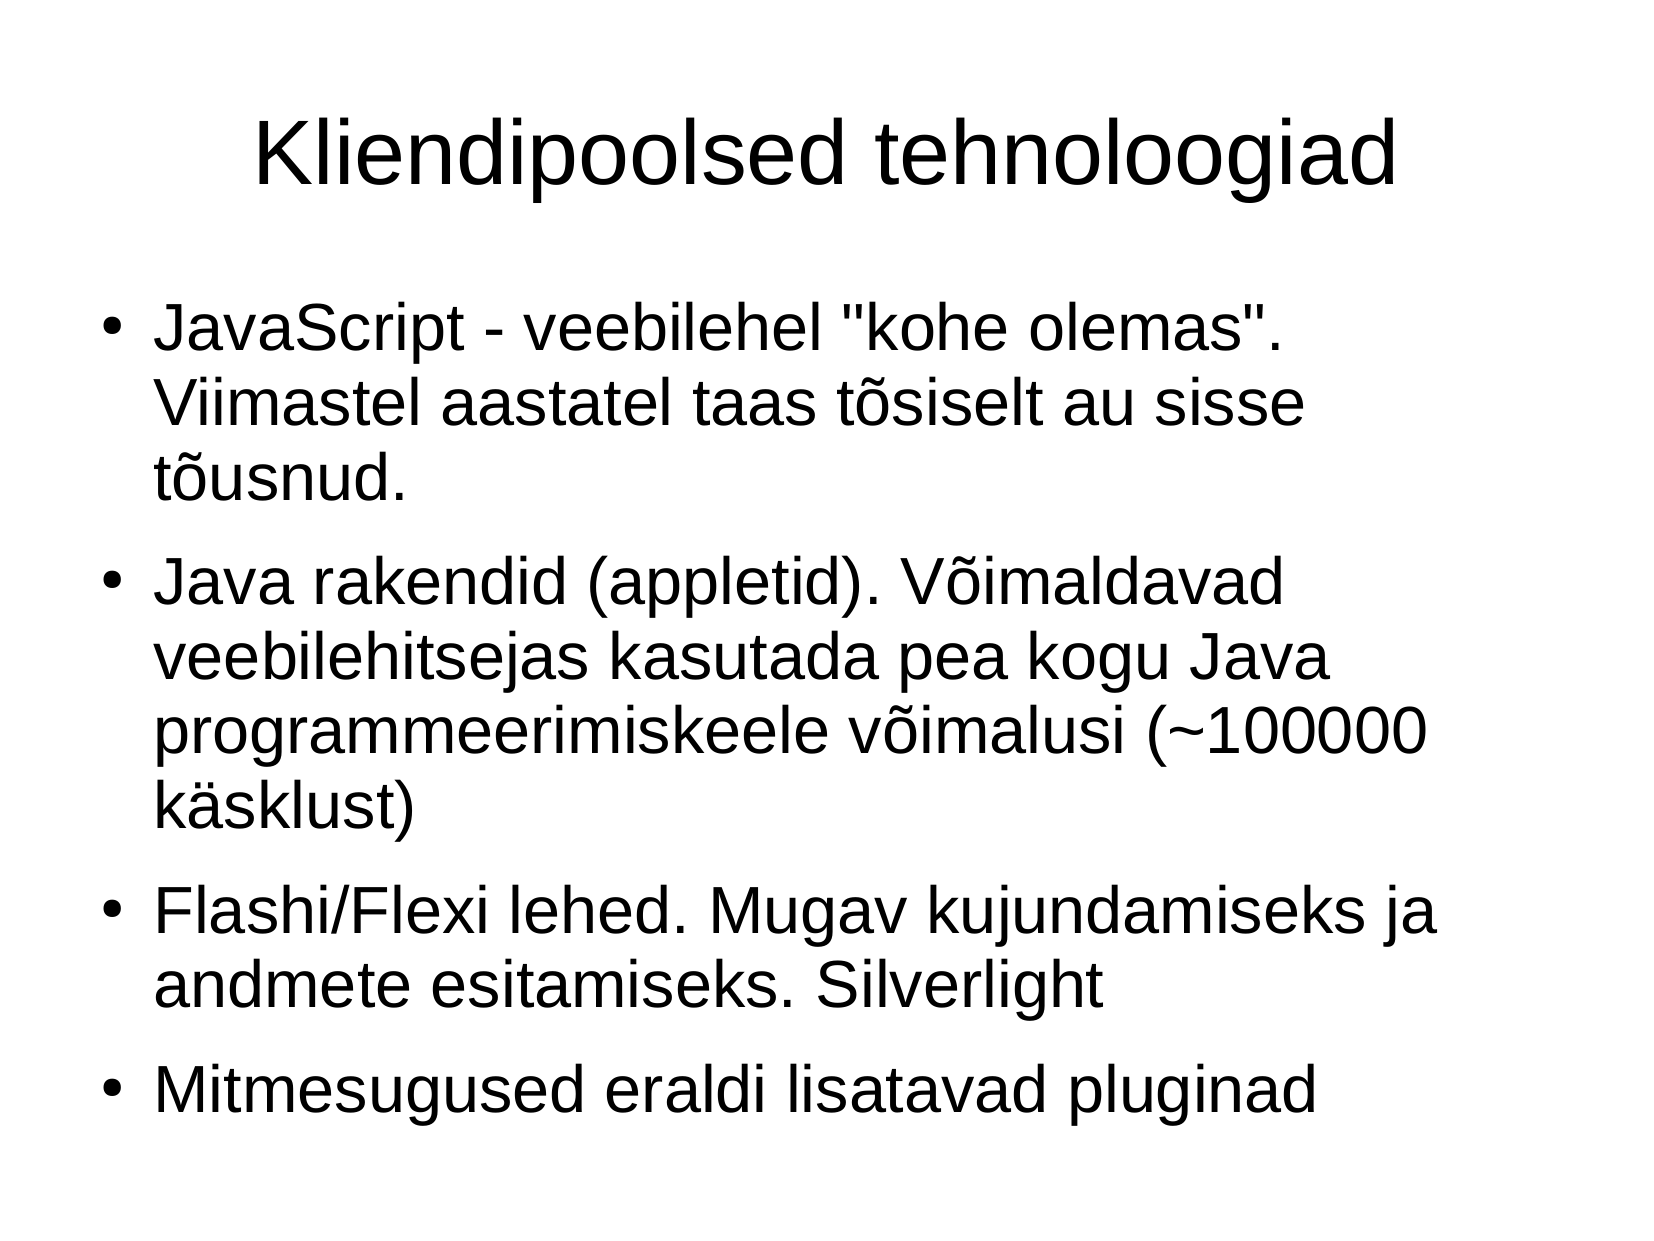

# Kliendipoolsed tehnoloogiad
JavaScript - veebilehel "kohe olemas". Viimastel aastatel taas tõsiselt au sisse tõusnud.
Java rakendid (appletid). Võimaldavad veebilehitsejas kasutada pea kogu Java programmeerimiskeele võimalusi (~100000 käsklust)
Flashi/Flexi lehed. Mugav kujundamiseks ja andmete esitamiseks. Silverlight
Mitmesugused eraldi lisatavad pluginad